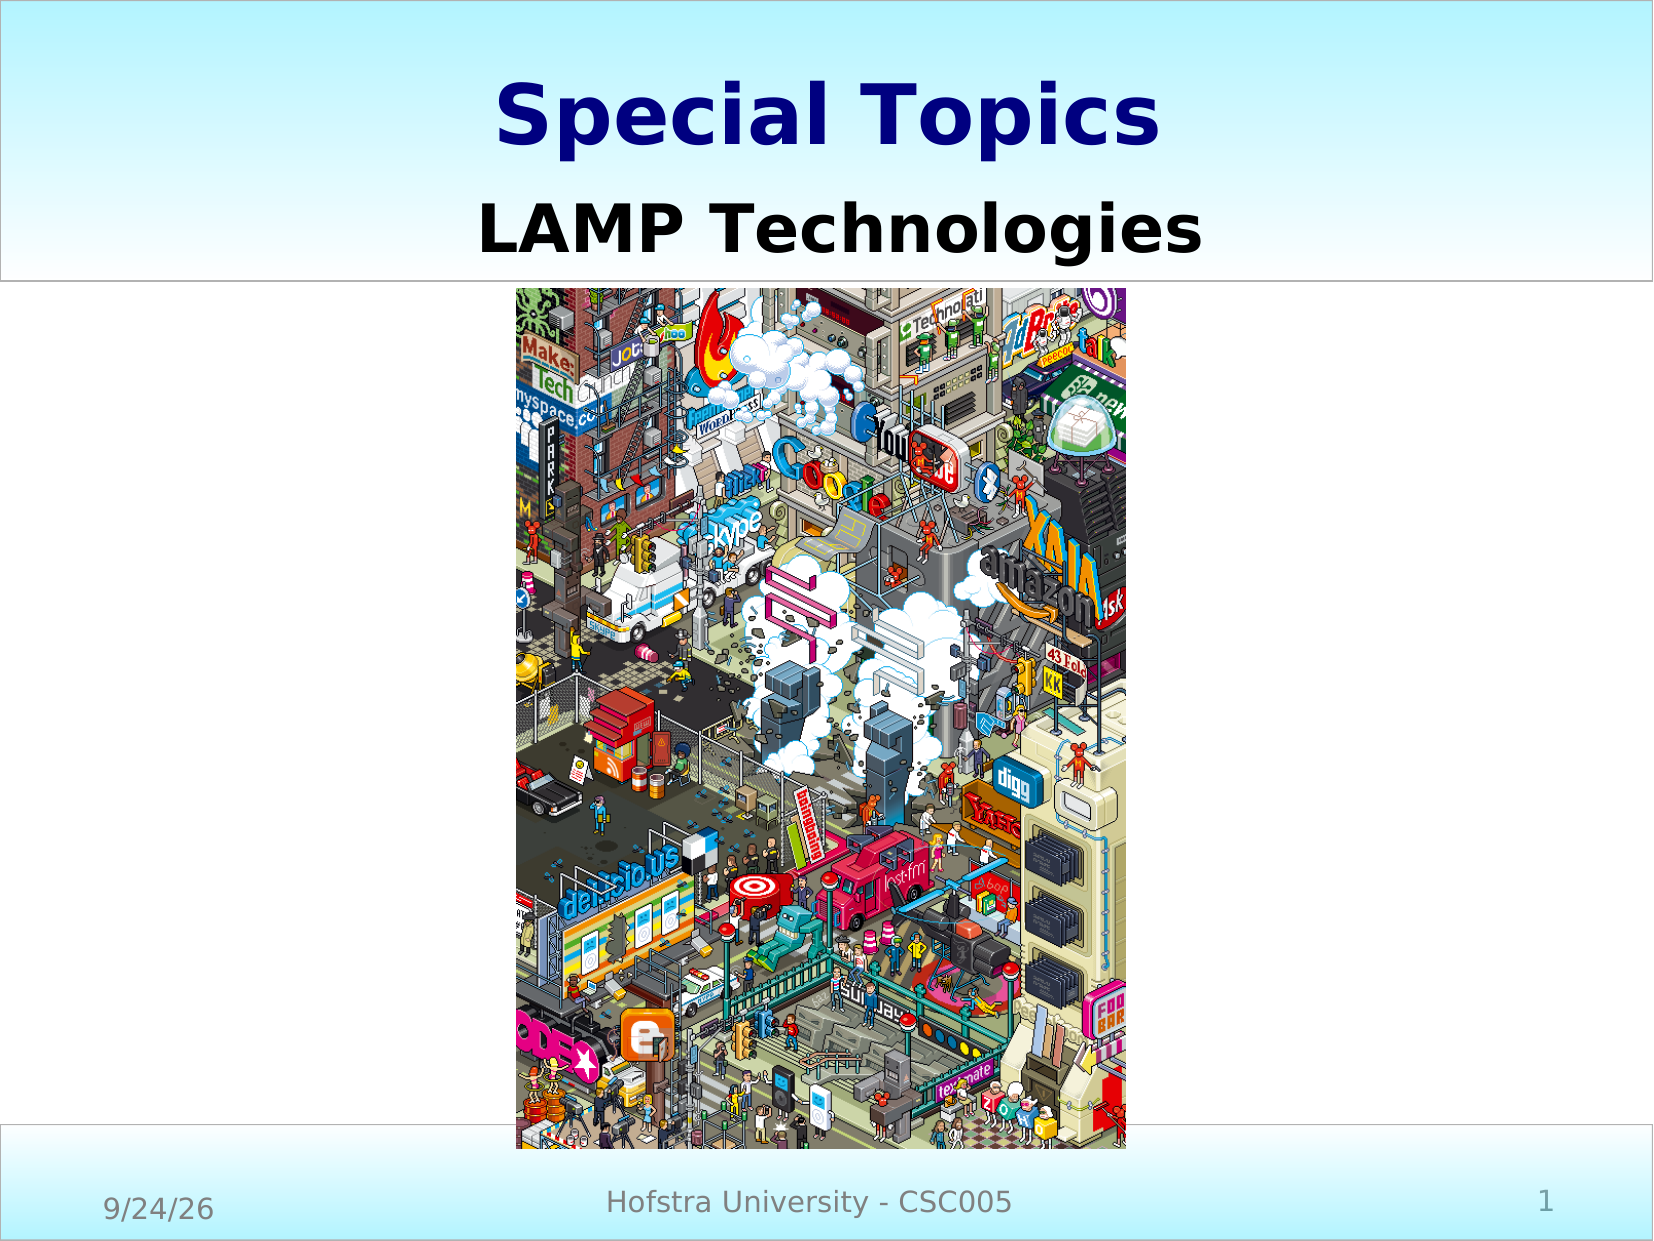

# Special Topics
LAMP Technologies
1
Hofstra University - CSC005